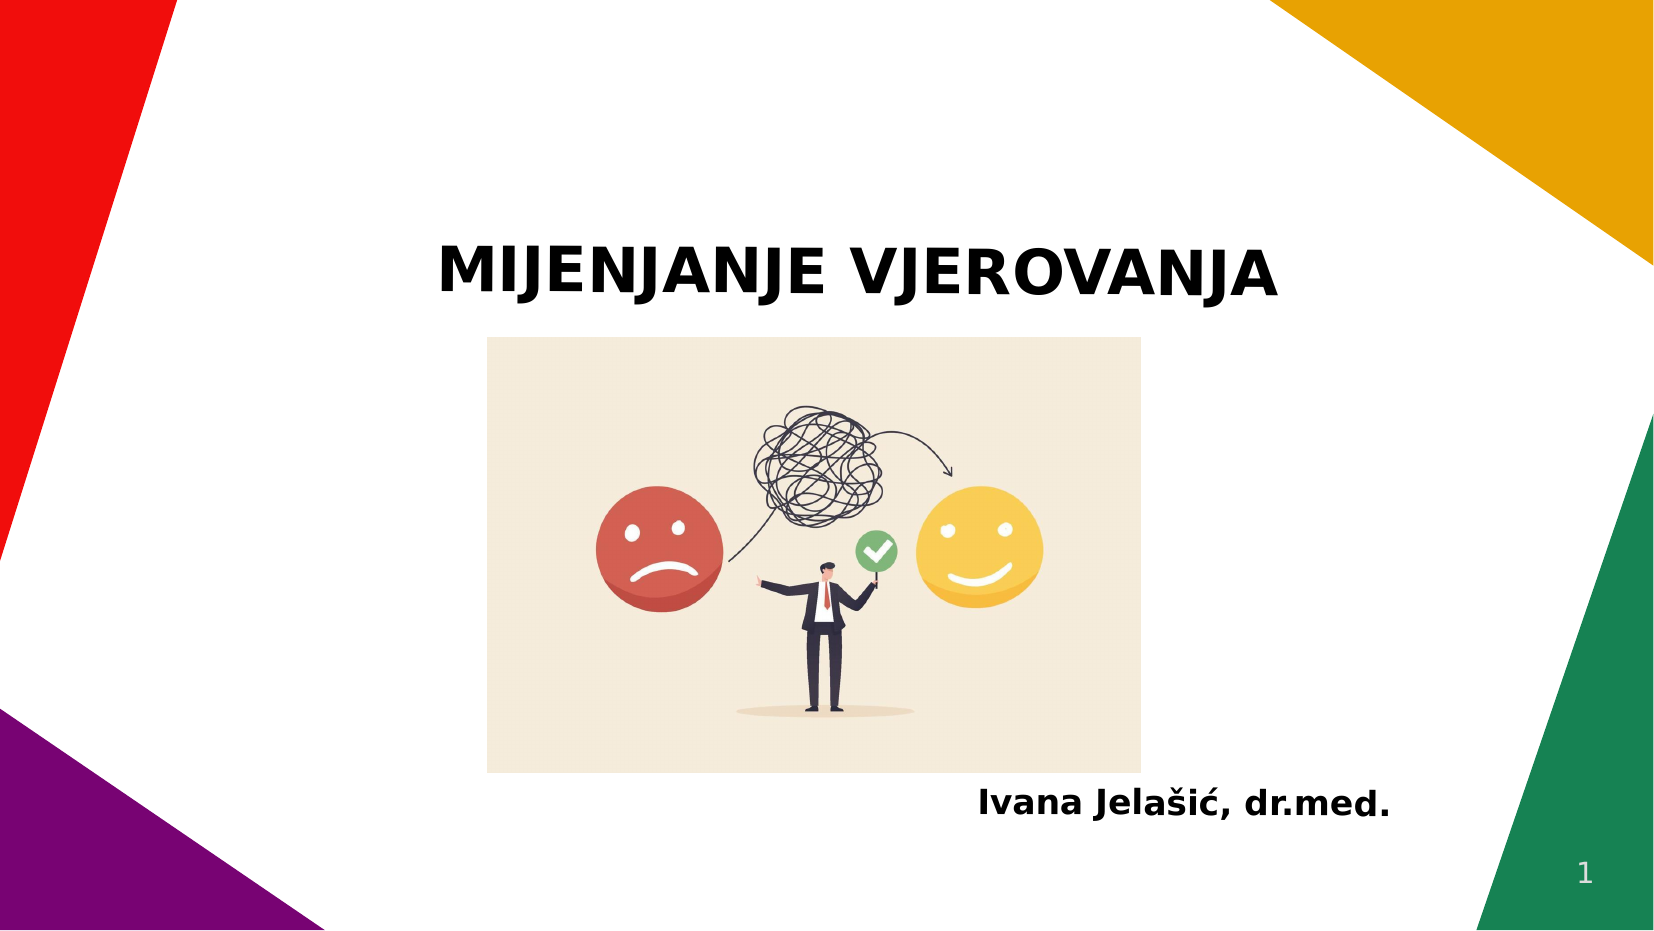

#
MIJENJANJE VJEROVANJA
 Ivana Jelašić, dr.med.
1